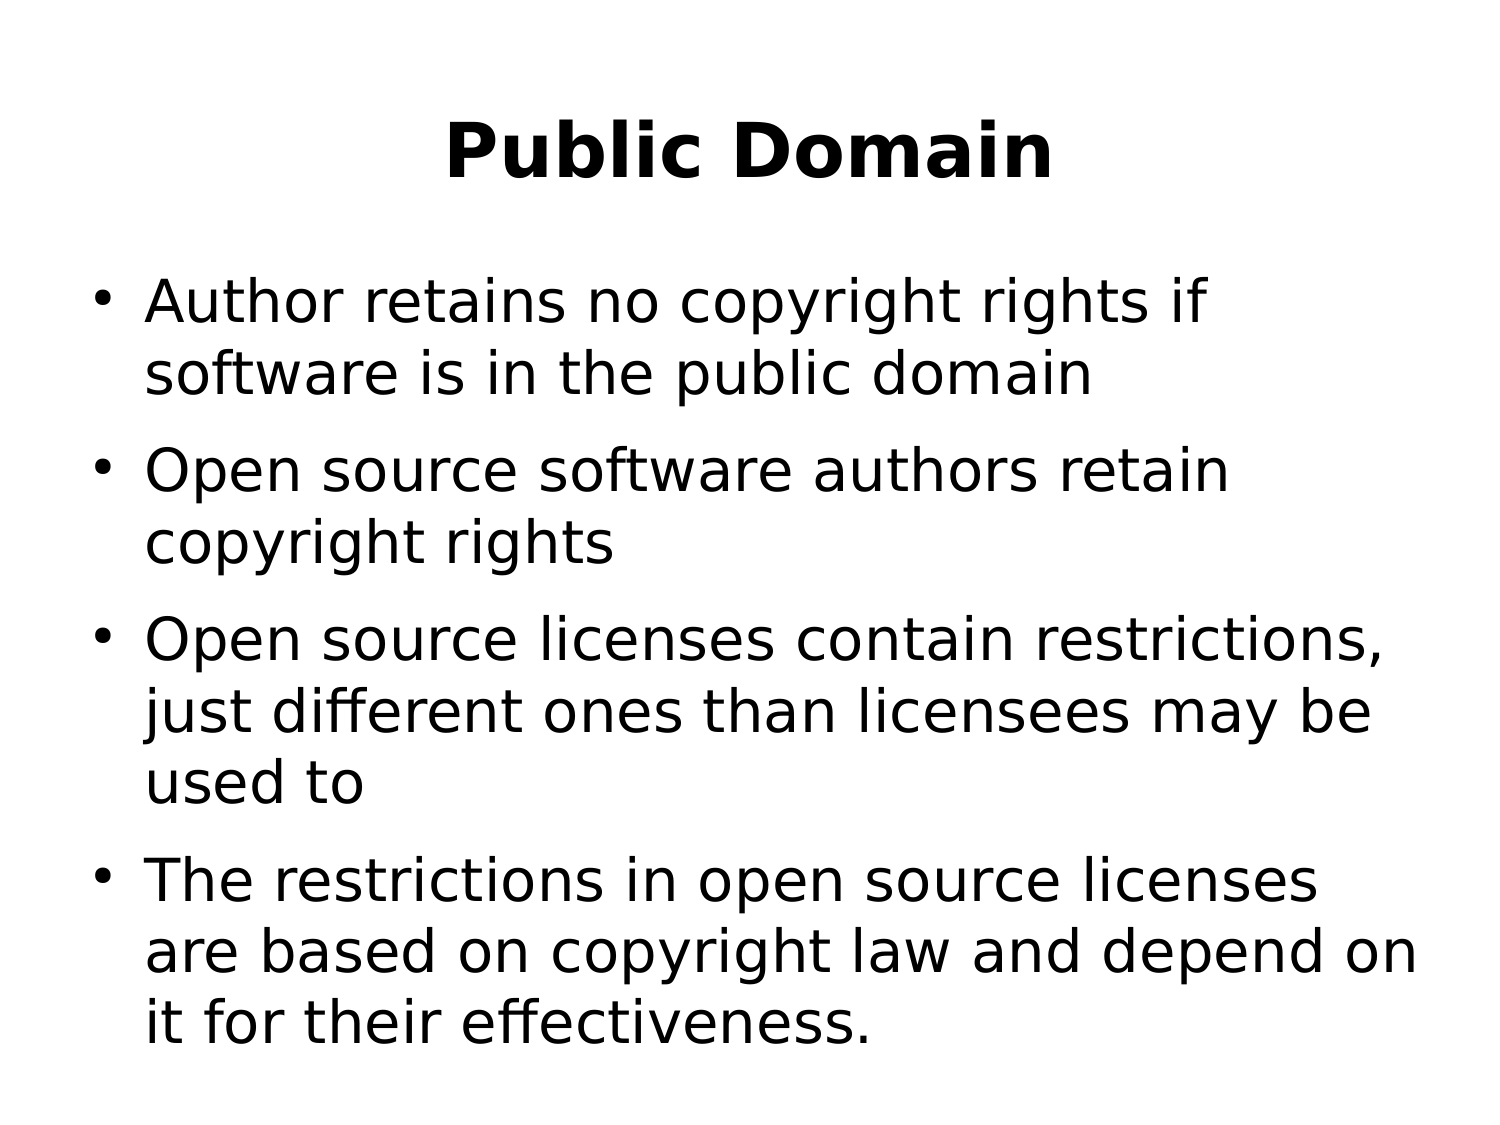

# Public Domain
Author retains no copyright rights if software is in the public domain
Open source software authors retain copyright rights
Open source licenses contain restrictions, just different ones than licensees may be used to
The restrictions in open source licenses are based on copyright law and depend on it for their effectiveness.